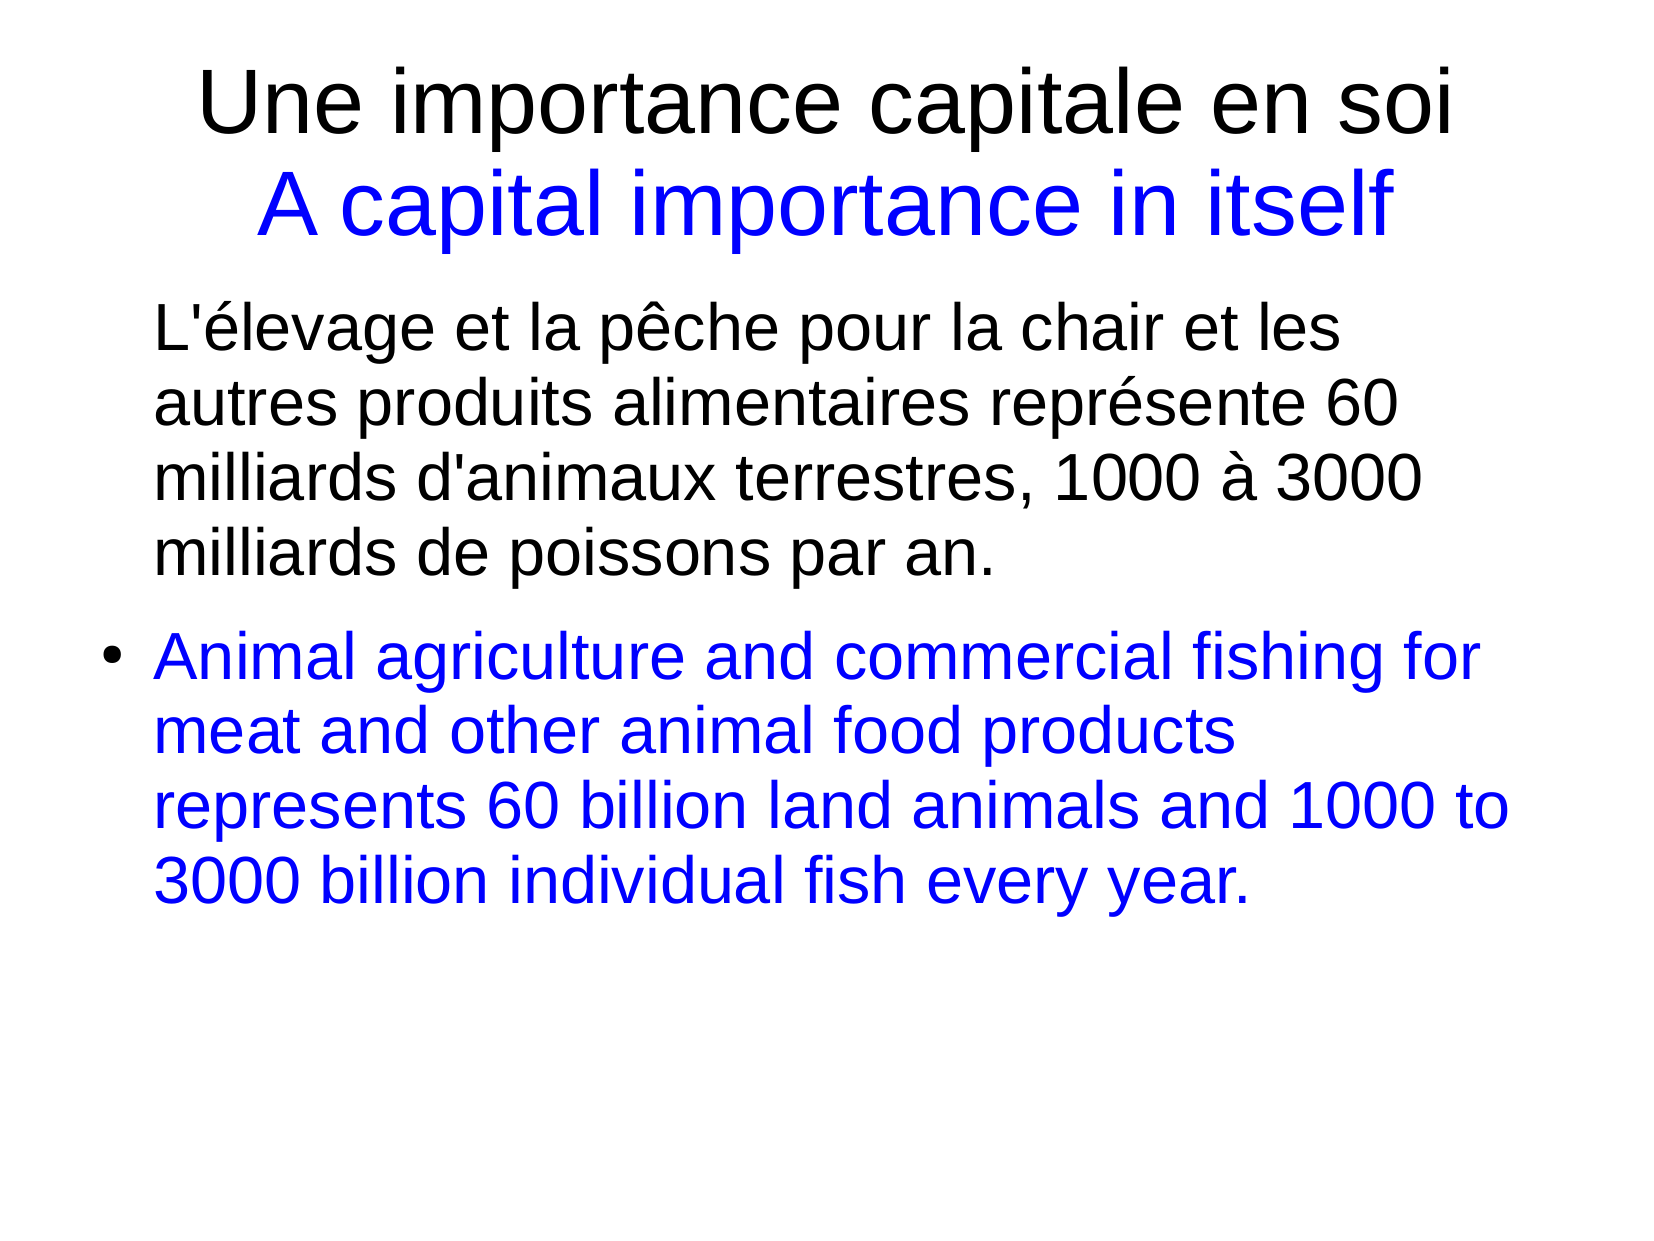

# Une importance capitale en soi A capital importance in itself
L'élevage et la pêche pour la chair et les autres produits alimentaires représente 60 milliards d'animaux terrestres, 1000 à 3000 milliards de poissons par an.
Animal agriculture and commercial fishing for meat and other animal food products represents 60 billion land animals and 1000 to 3000 billion individual fish every year.